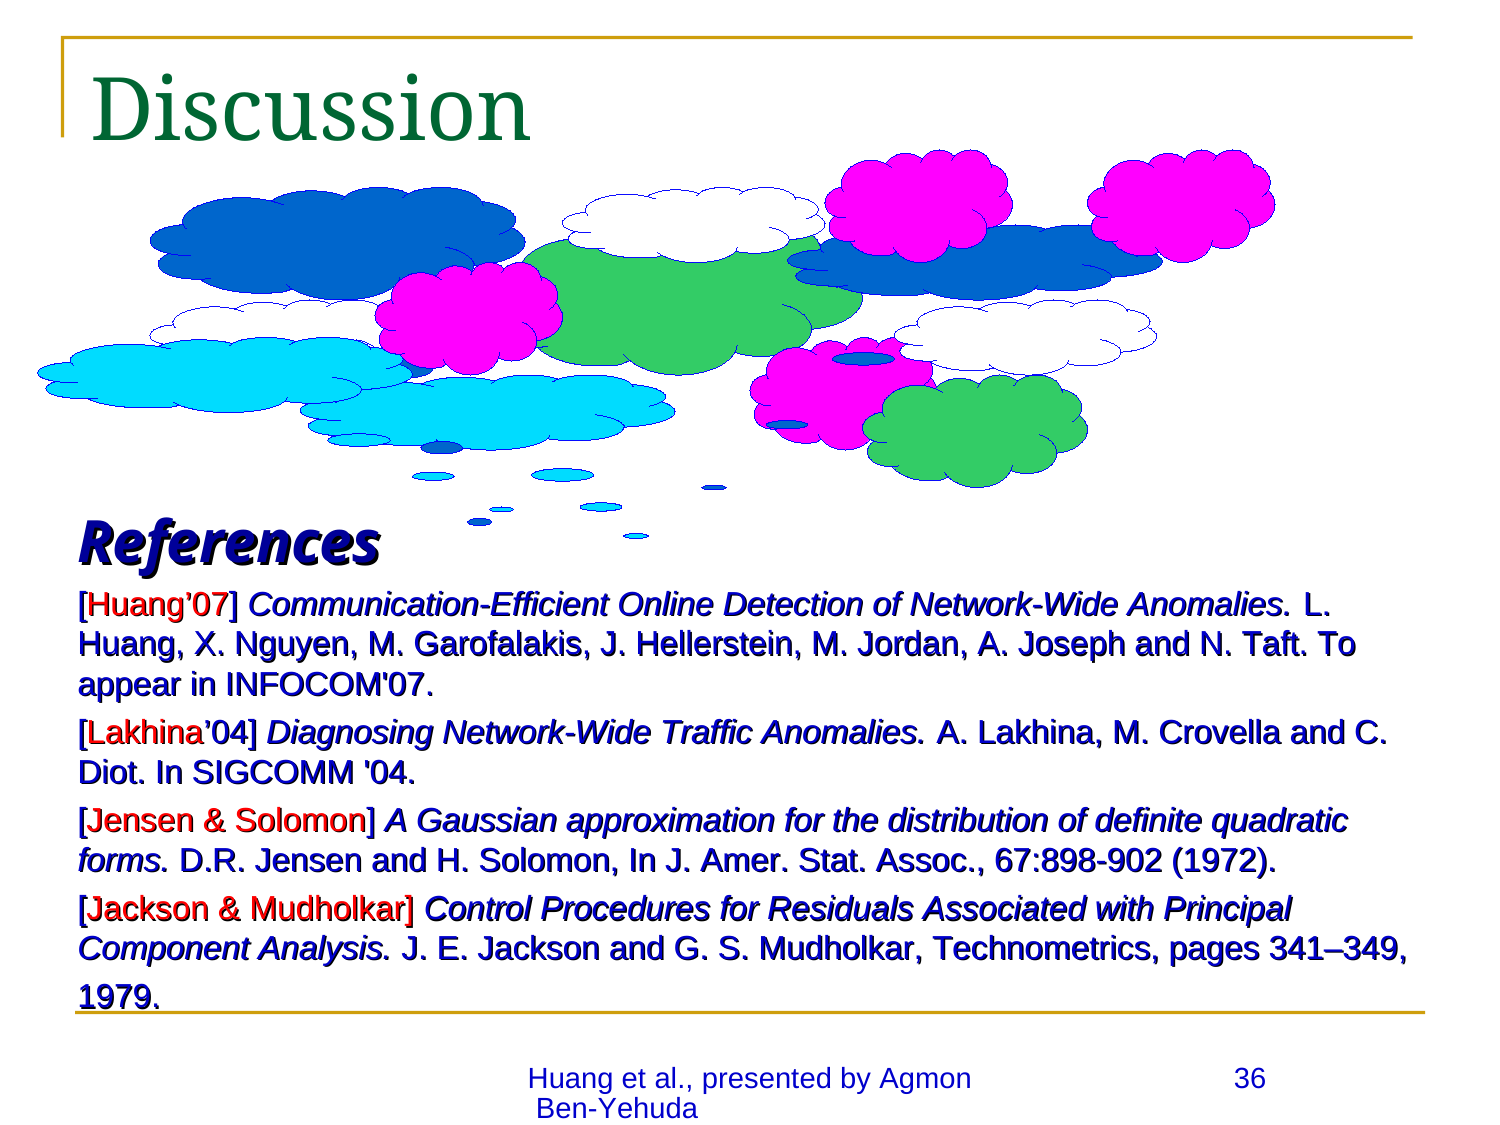

Discussion
References
[Huang’07] Communication-Efficient Online Detection of Network-Wide Anomalies. L. Huang, X. Nguyen, M. Garofalakis, J. Hellerstein, M. Jordan, A. Joseph and N. Taft. To appear in INFOCOM'07.
[Lakhina’04] Diagnosing Network-Wide Traffic Anomalies. A. Lakhina, M. Crovella and C. Diot. In SIGCOMM '04.
[Jensen & Solomon] A Gaussian approximation for the distribution of definite quadratic forms. D.R. Jensen and H. Solomon, In J. Amer. Stat. Assoc., 67:898-902 (1972).
[Jackson & Mudholkar] Control Procedures for Residuals Associated with Principal Component Analysis. J. E. Jackson and G. S. Mudholkar, Technometrics, pages 341–349,
1979.
#
Huang et al., presented by Agmon Ben-Yehuda
36